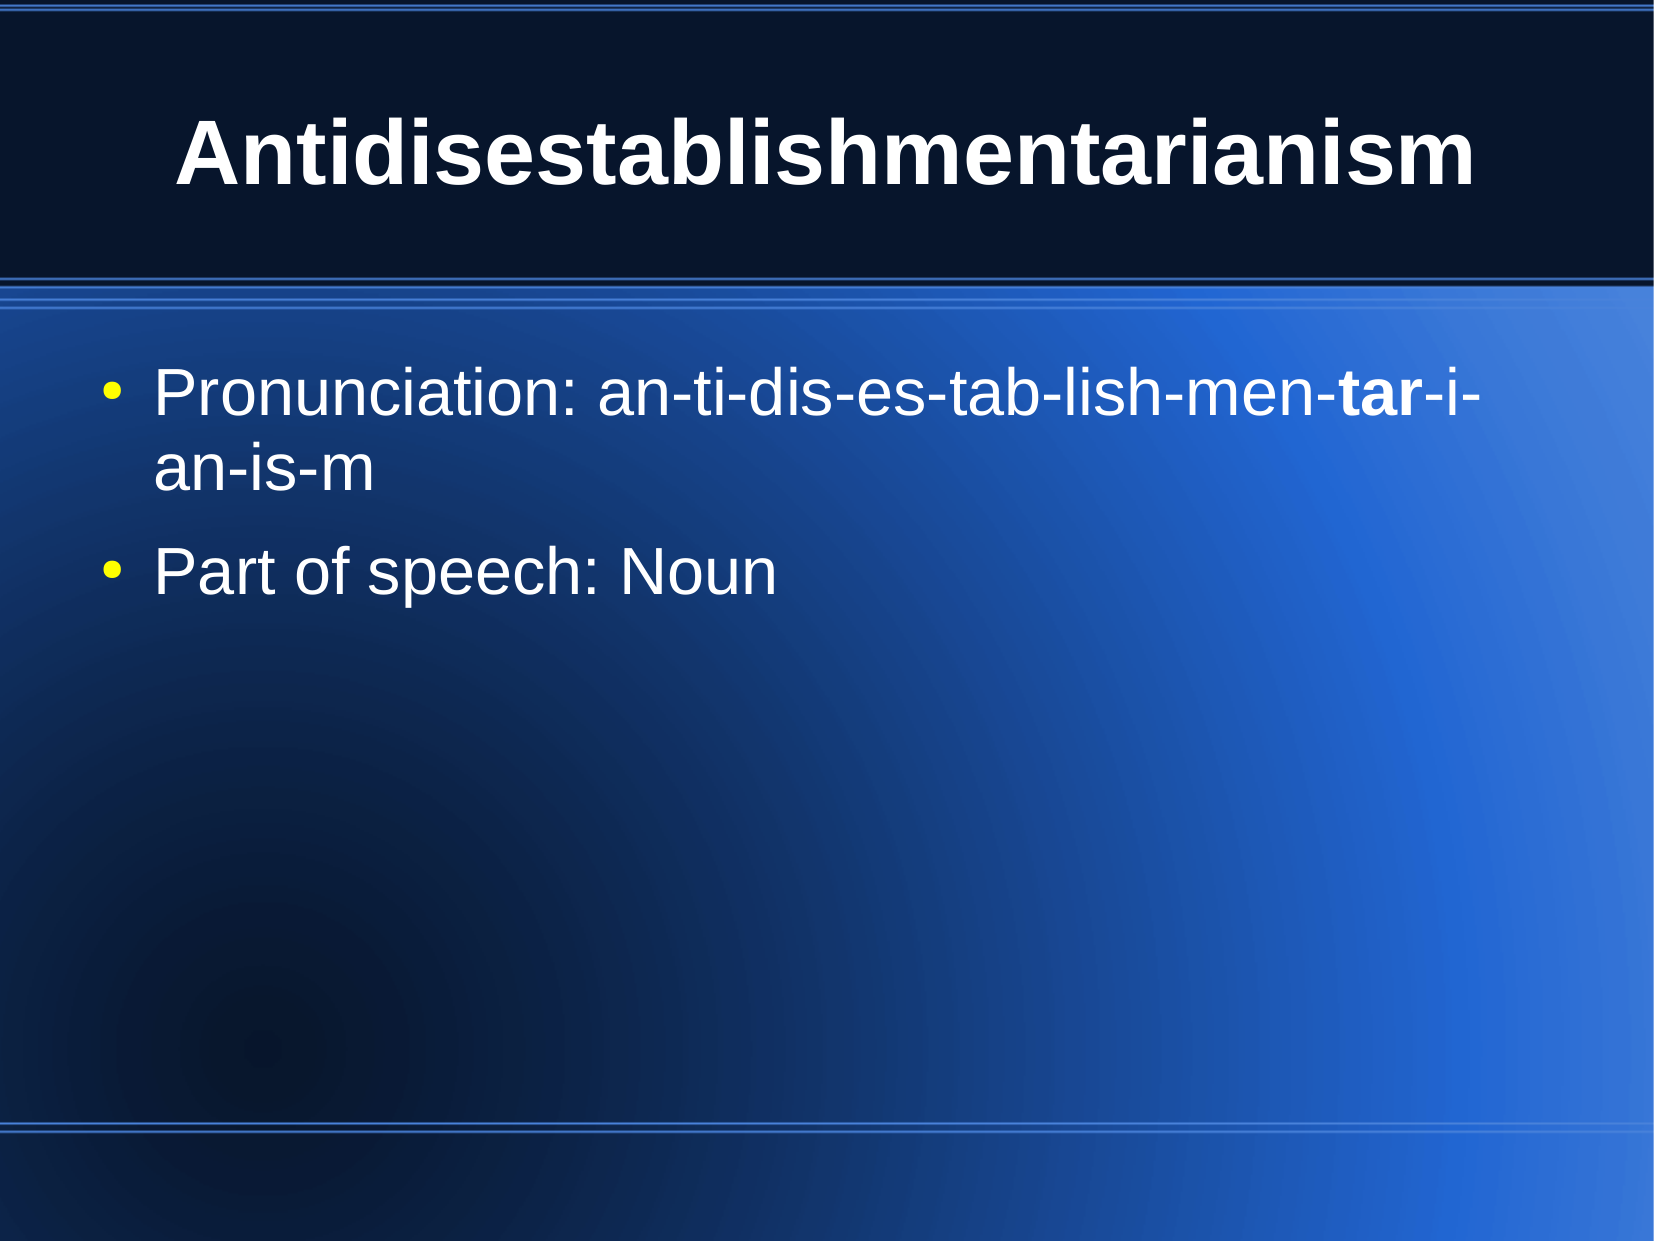

# Antidisestablishmentarianism
Pronunciation: an-ti-dis-es-tab-lish-men-tar-i-an-is-m
Part of speech: Noun